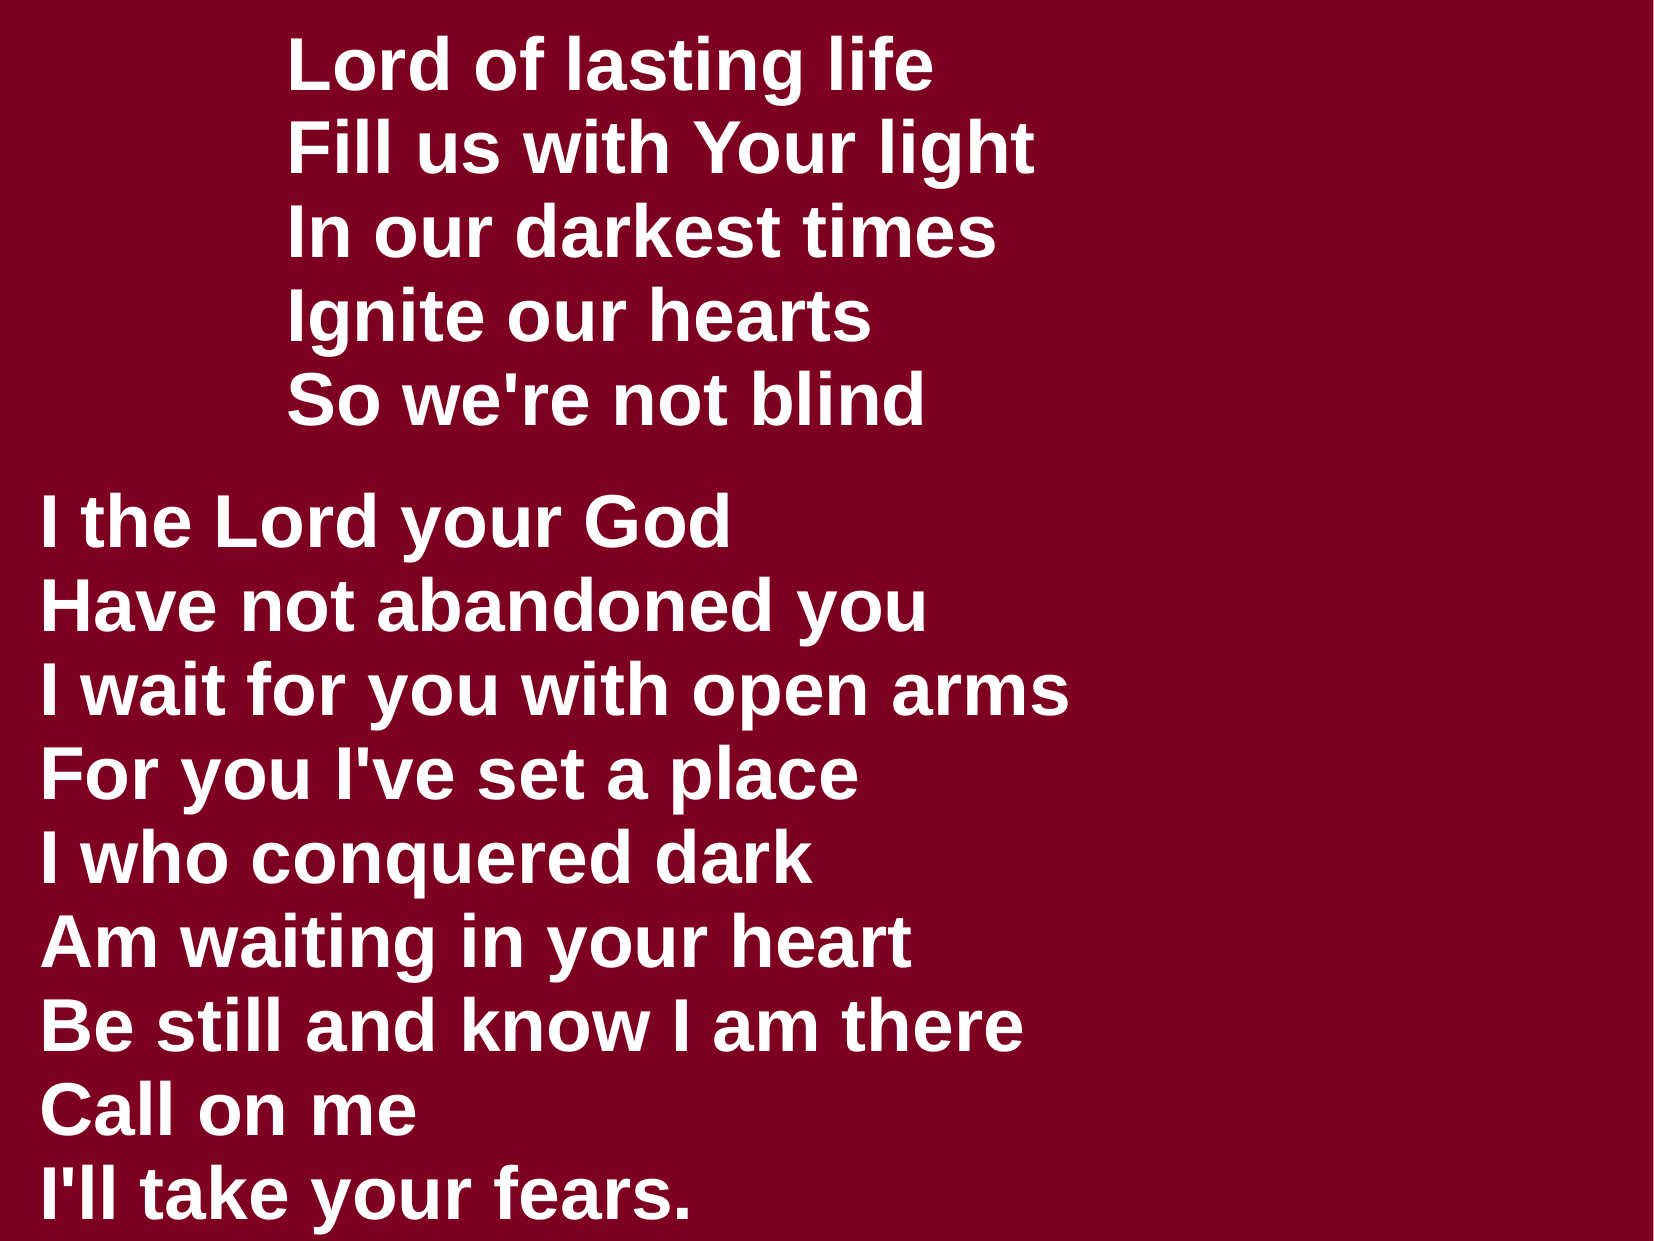

Lord of lasting life
				Fill us with Your light
				In our darkest times
				Ignite our hearts
				So we're not blind
# Lord
I the Lord your God
Have not abandoned you
I wait for you with open arms
For you I've set a place
I who conquered dark
Am waiting in your heart
Be still and know I am there
Call on me
I'll take your fears.